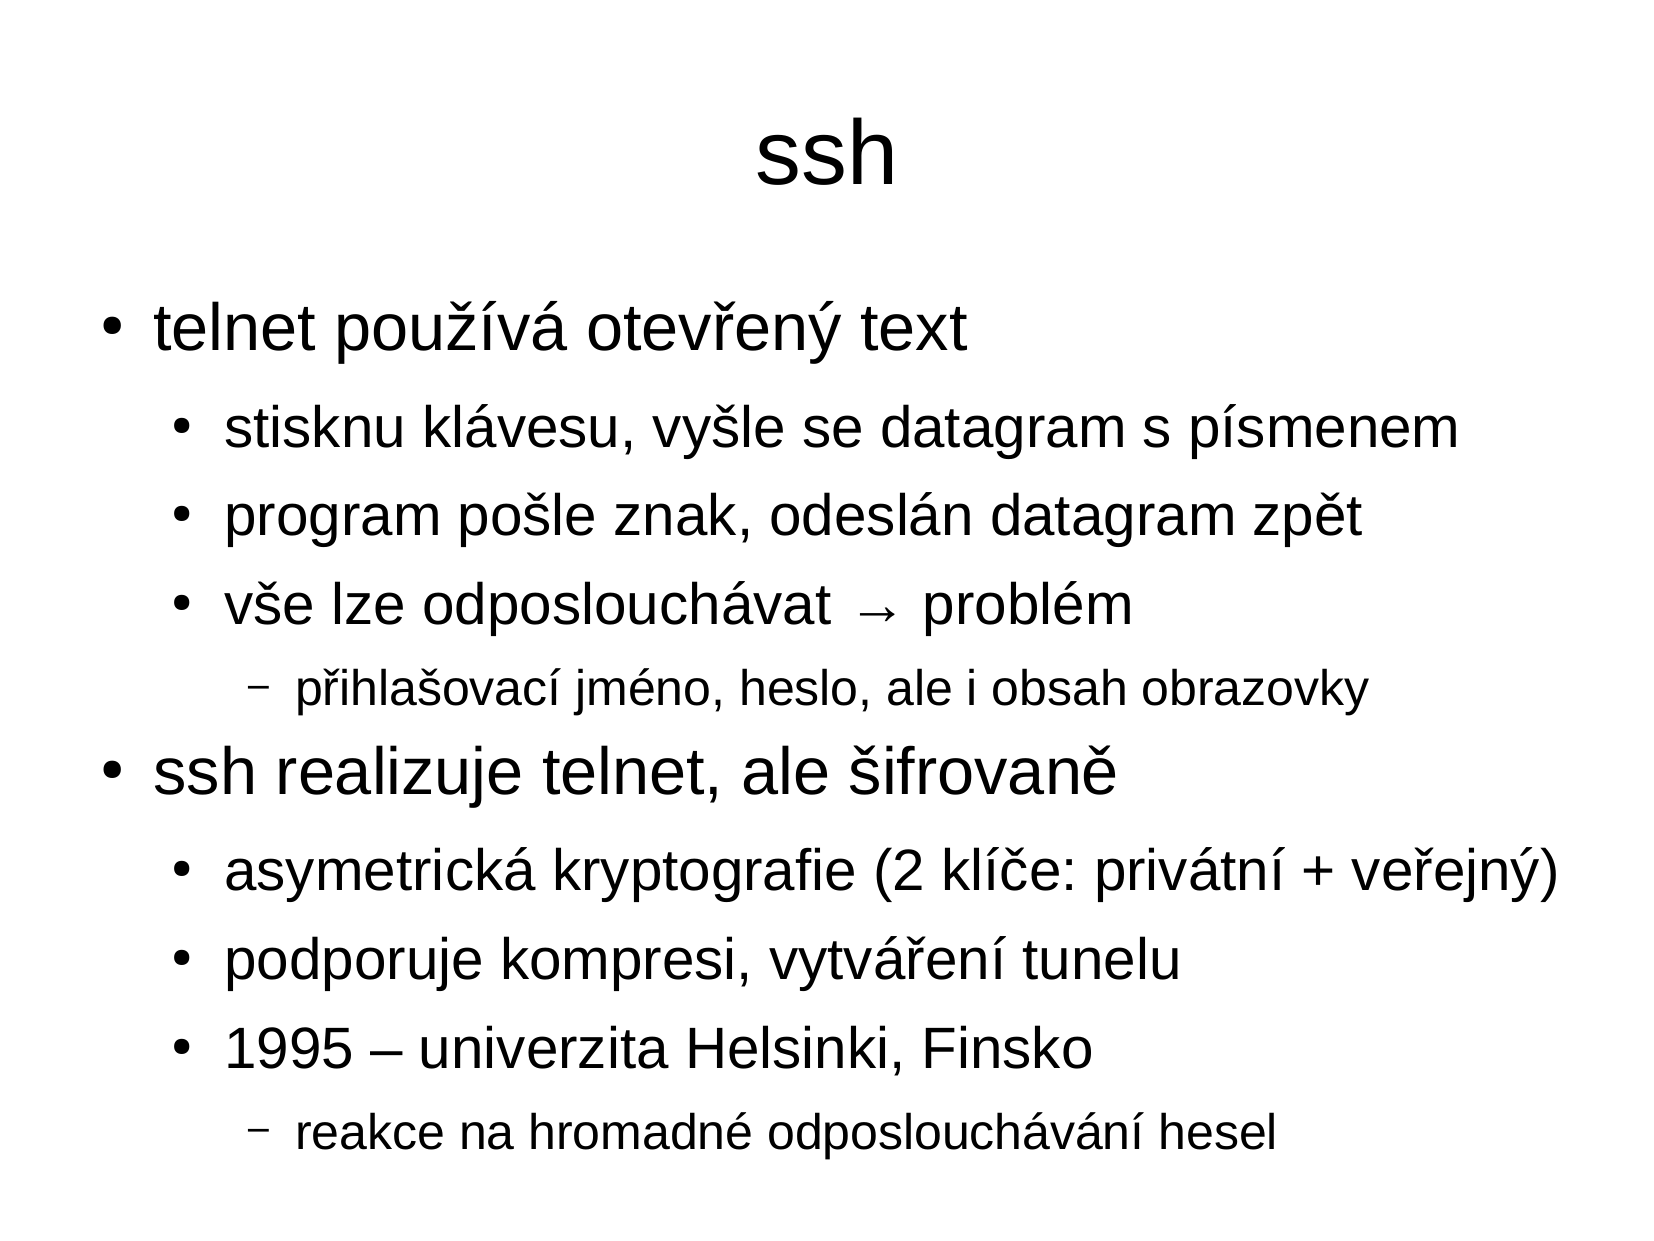

# ssh
telnet používá otevřený text
stisknu klávesu, vyšle se datagram s písmenem
program pošle znak, odeslán datagram zpět
vše lze odposlouchávat → problém
přihlašovací jméno, heslo, ale i obsah obrazovky
ssh realizuje telnet, ale šifrovaně
asymetrická kryptografie (2 klíče: privátní + veřejný)
podporuje kompresi, vytváření tunelu
1995 – univerzita Helsinki, Finsko
reakce na hromadné odposlouchávání hesel